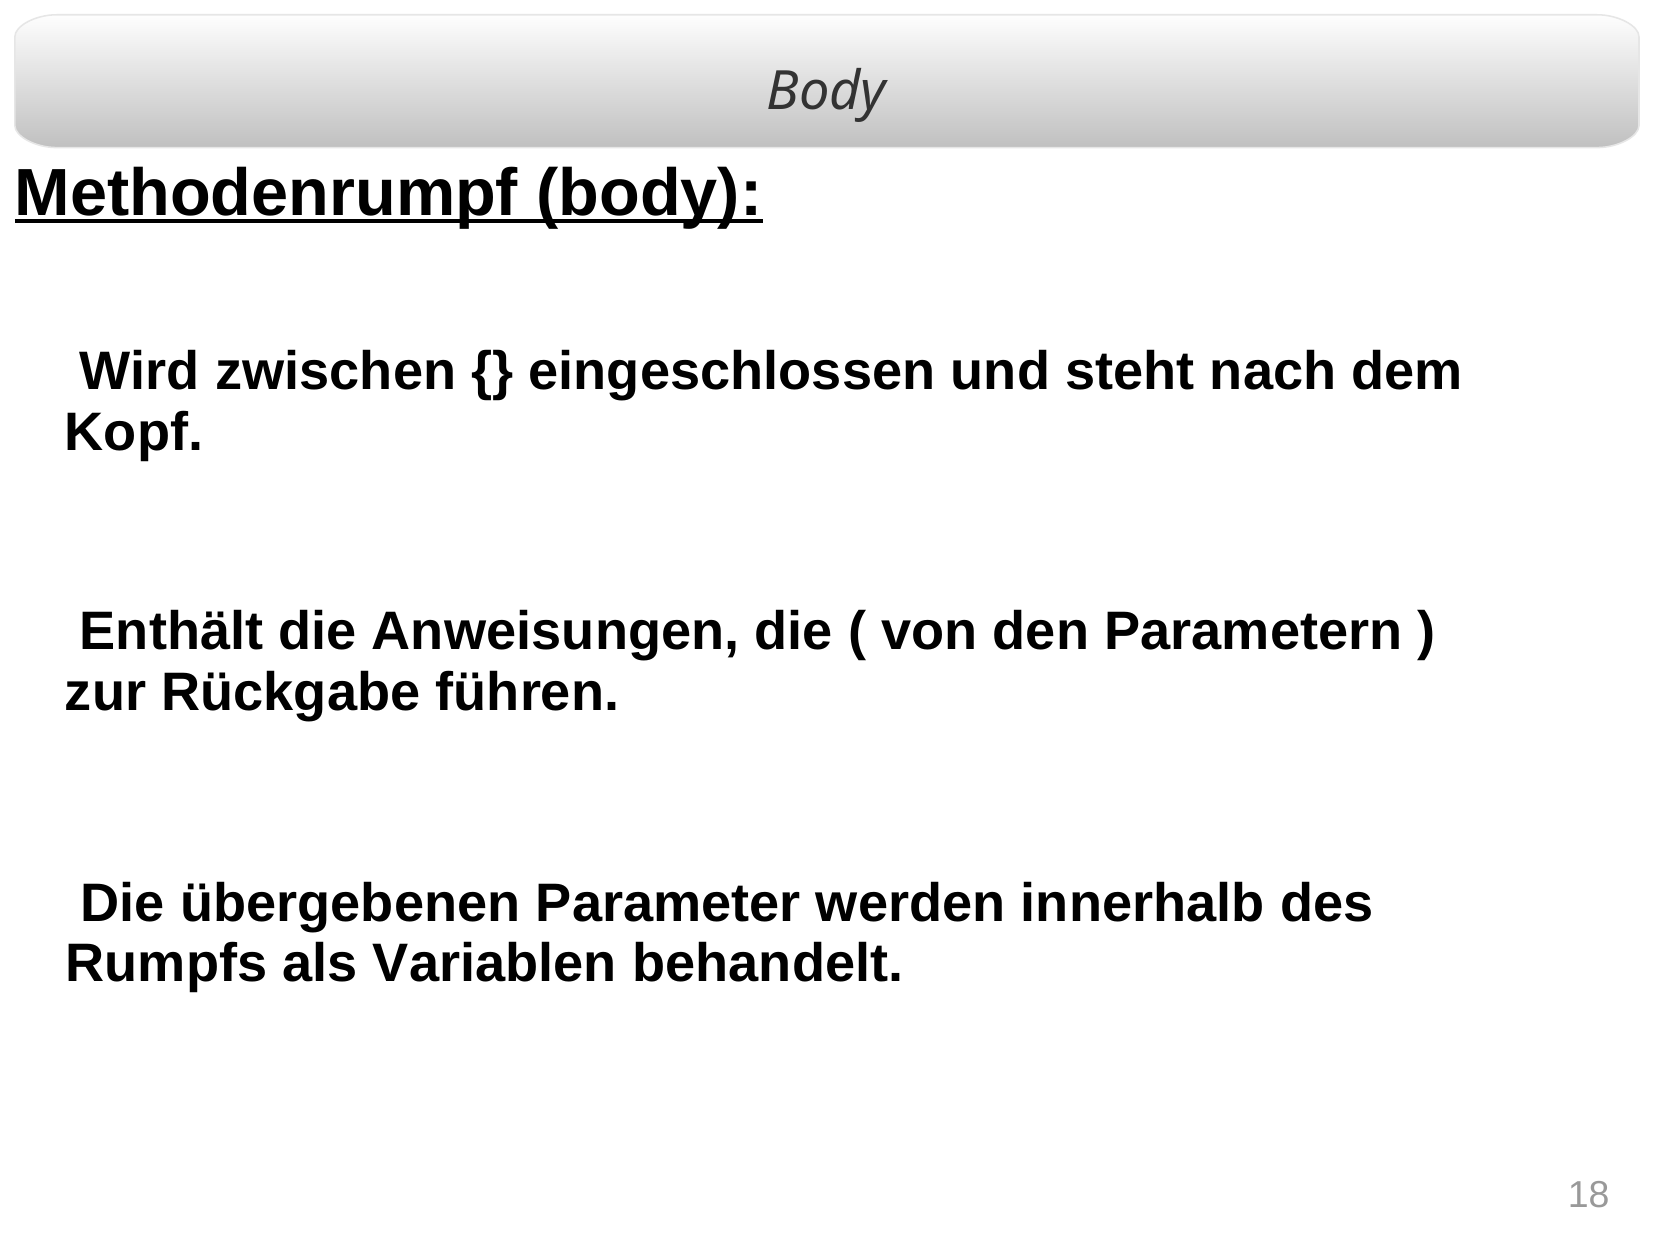

# Body
Methodenrumpf (body):
 Wird zwischen {} eingeschlossen und steht nach dem Kopf.
 Enthält die Anweisungen, die ( von den Parametern ) zur Rückgabe führen.
 Die übergebenen Parameter werden innerhalb des Rumpfs als Variablen behandelt.